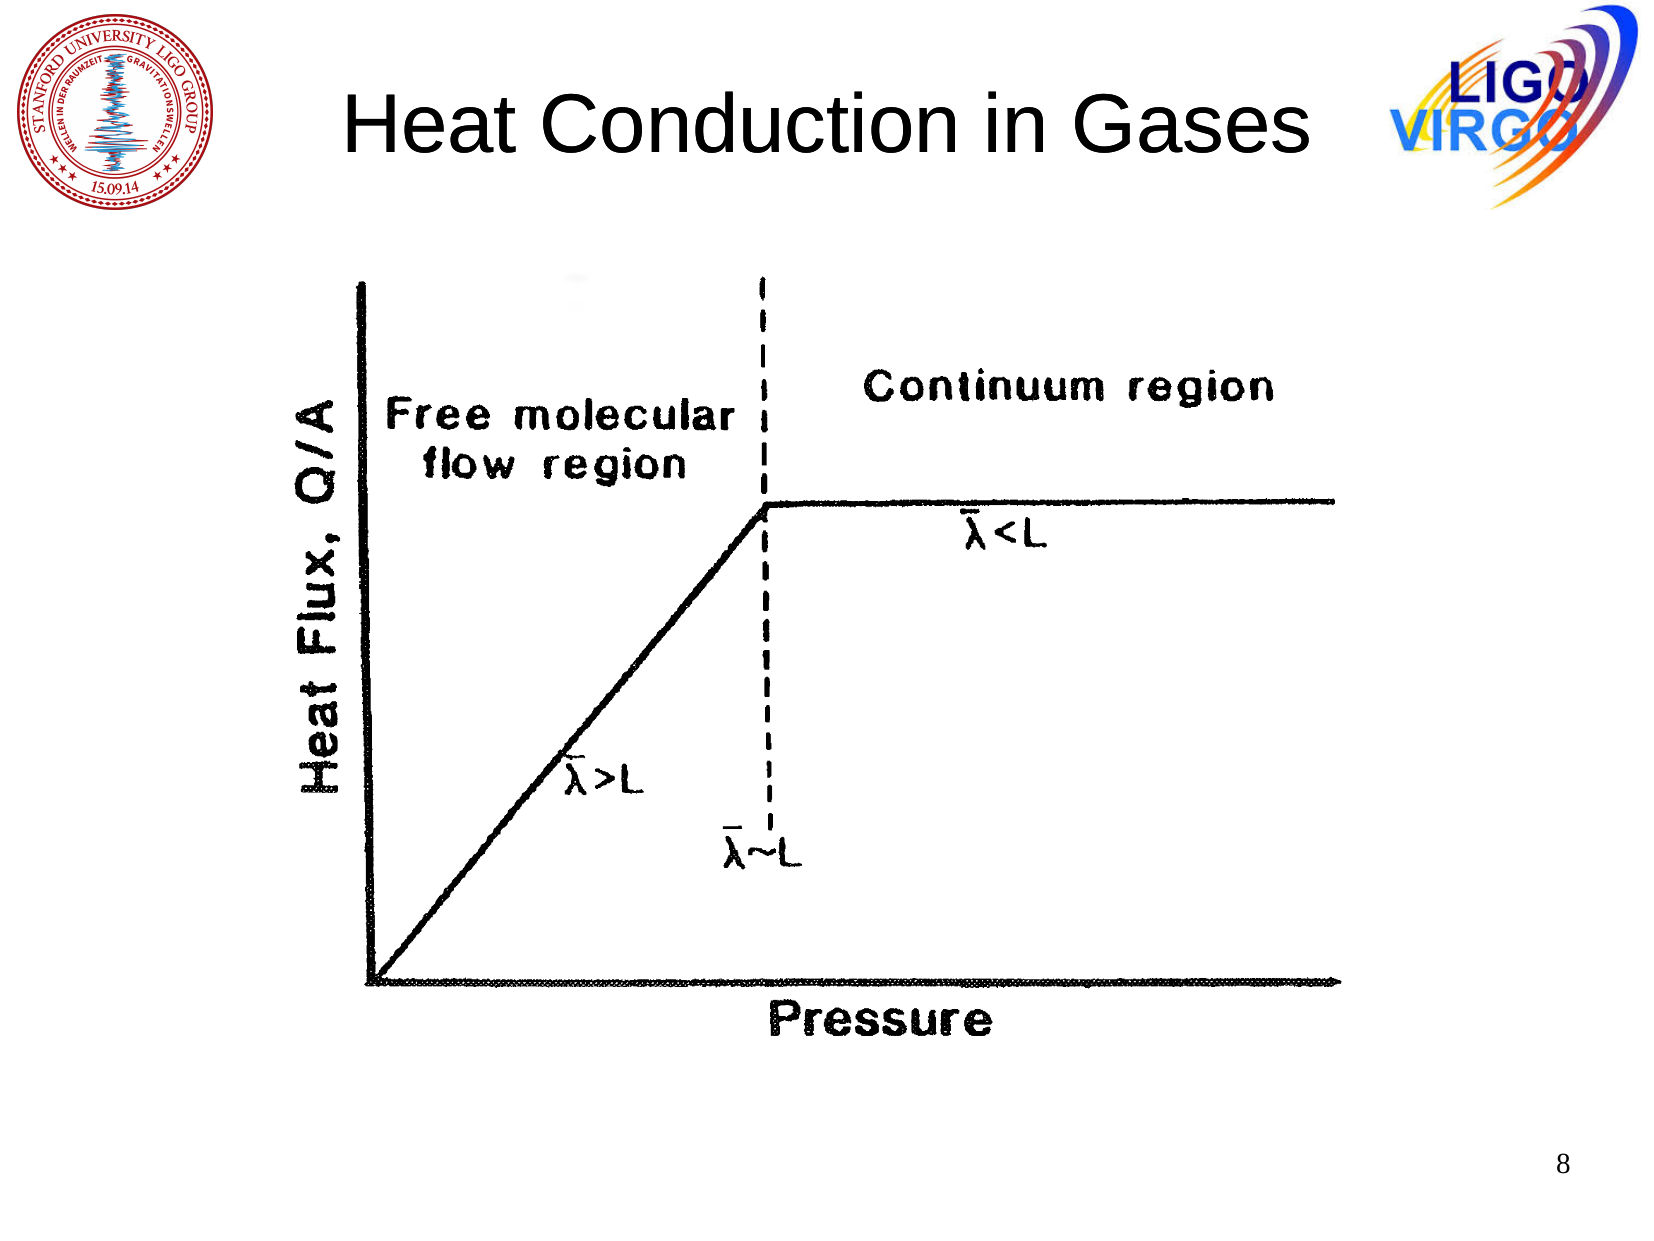

# Heat Conduction in Gases
Heat Conduction in Gases
8